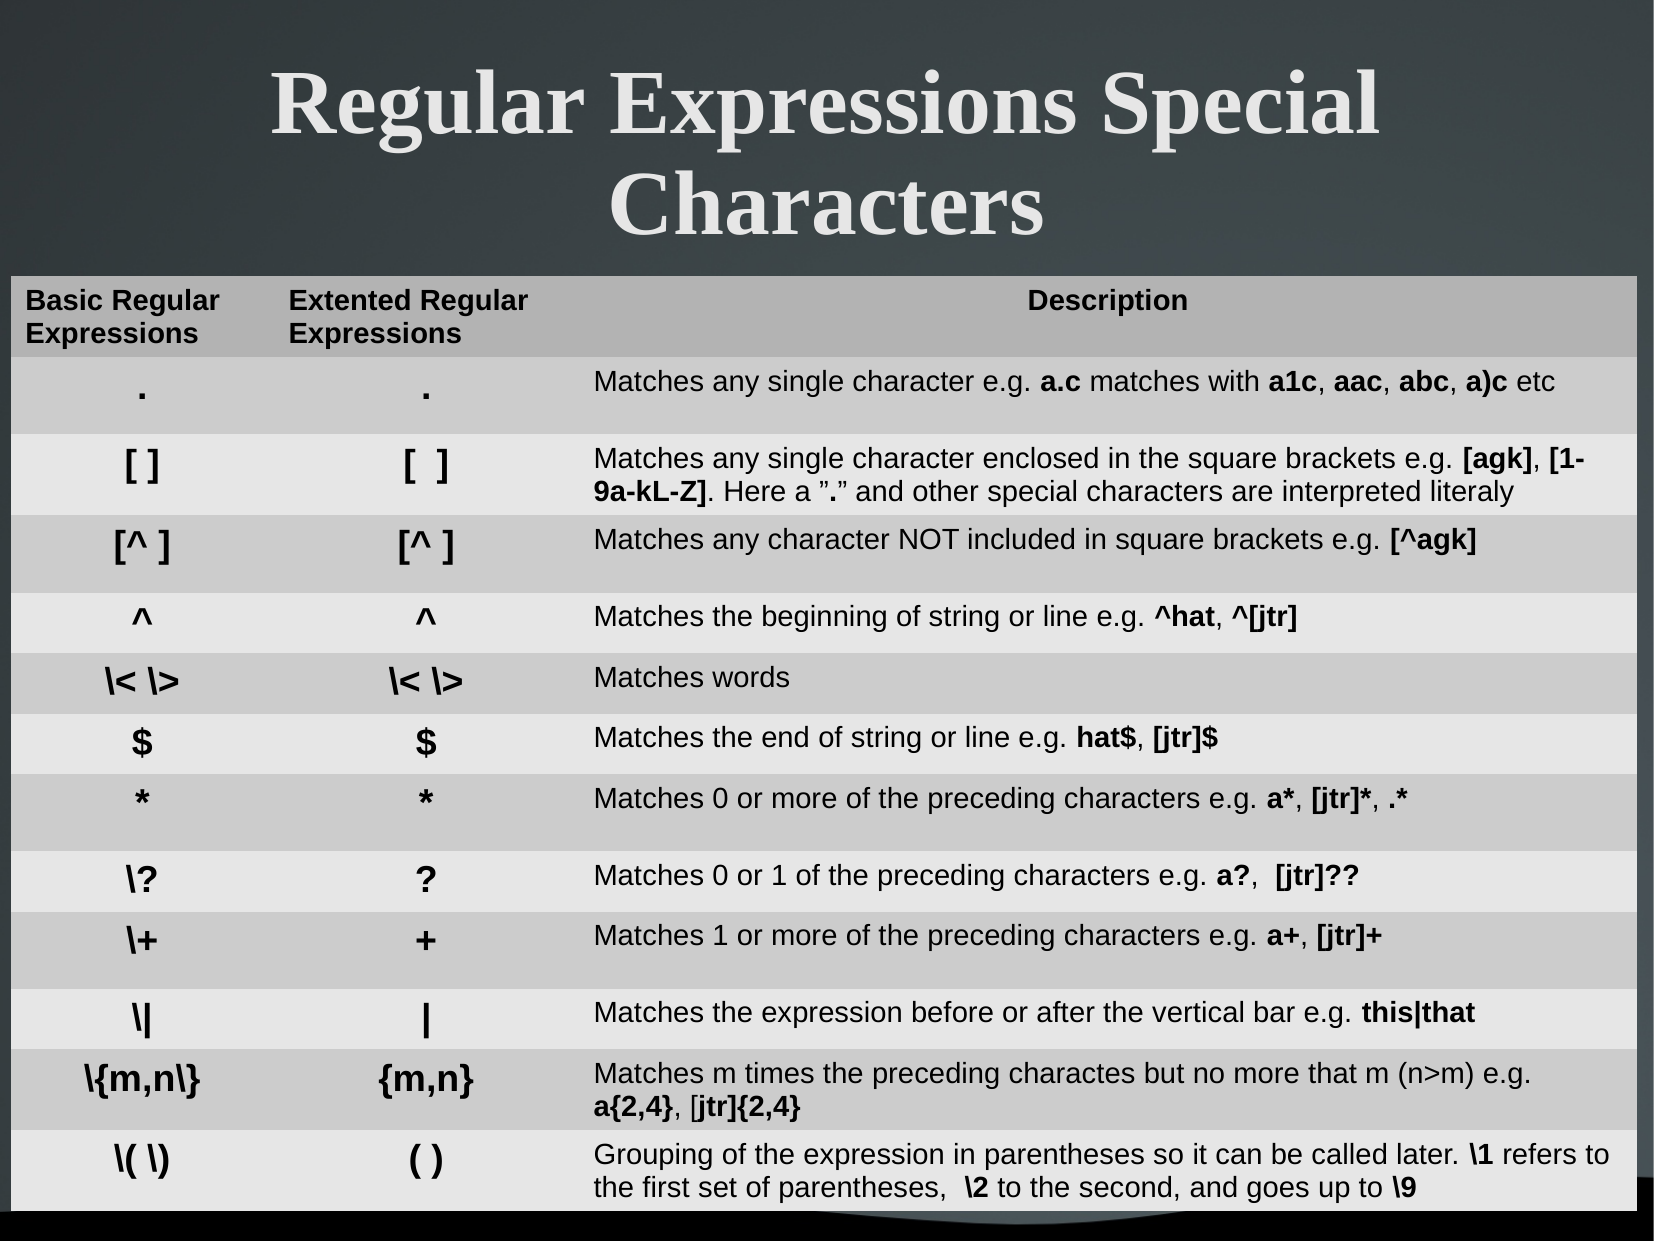

# Regular Expressions Special Characters
| Basic Regular Expressions | Extented Regular Expressions | Description |
| --- | --- | --- |
| . | . | Matches any single character e.g. a.c matches with a1c, aac, abc, a)c etc |
| [ ] | [ ] | Matches any single character enclosed in the square brackets e.g. [agk], [1-9a-kL-Z]. Here a ”.” and other special characters are interpreted literaly |
| [^ ] | [^ ] | Matches any character NOT included in square brackets e.g. [^agk] |
| ^ | ^ | Matches the beginning of string or line e.g. ^hat, ^[jtr] |
| \< \> | \< \> | Matches words |
| $ | $ | Matches the end of string or line e.g. hat$, [jtr]$ |
| \* | \* | Matches 0 or more of the preceding characters e.g. a\*, [jtr]\*, .\* |
| \? | ? | Matches 0 or 1 of the preceding characters e.g. a?, [jtr]?? |
| \+ | + | Matches 1 or more of the preceding characters e.g. a+, [jtr]+ |
| \| | | | Matches the expression before or after the vertical bar e.g. this|that |
| \{m,n\} | {m,n} | Matches m times the preceding charactes but no more that m (n>m) e.g. a{2,4}, [jtr]{2,4} |
| \( \) | ( ) | Grouping of the expression in parentheses so it can be called later. \1 refers to the first set of parentheses, \2 to the second, and goes up to \9 |